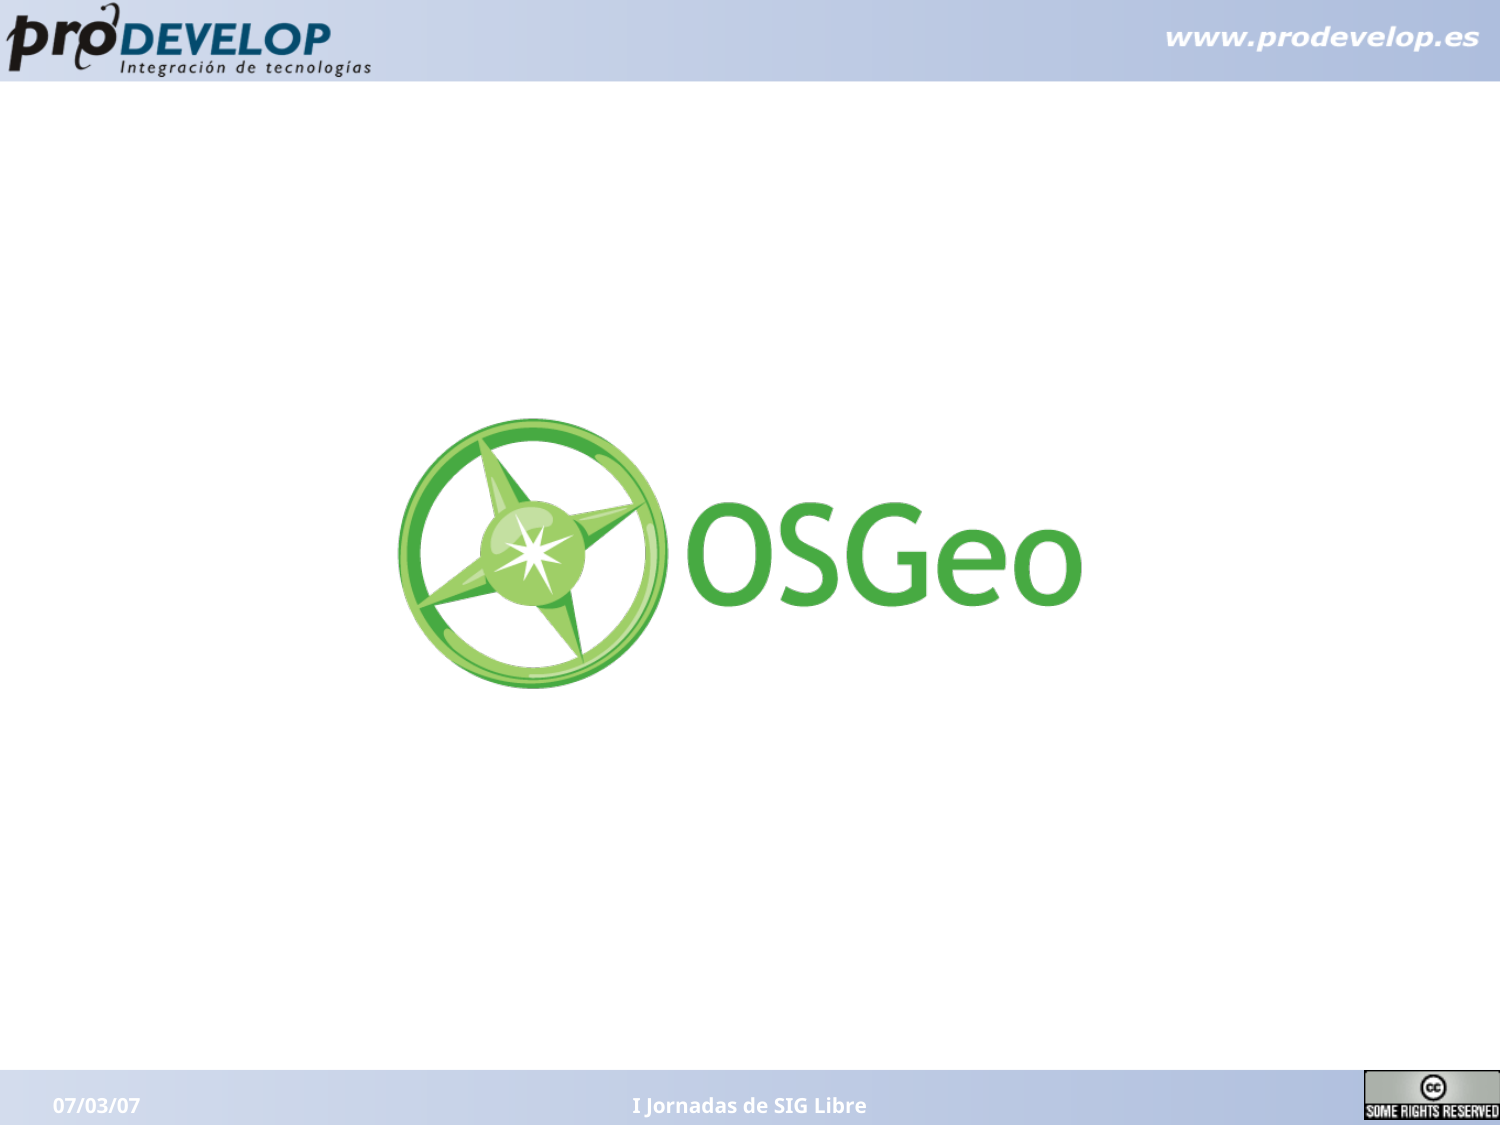

25/10/2006
29
Plan Difusión Interna gvSIG v. 2.0